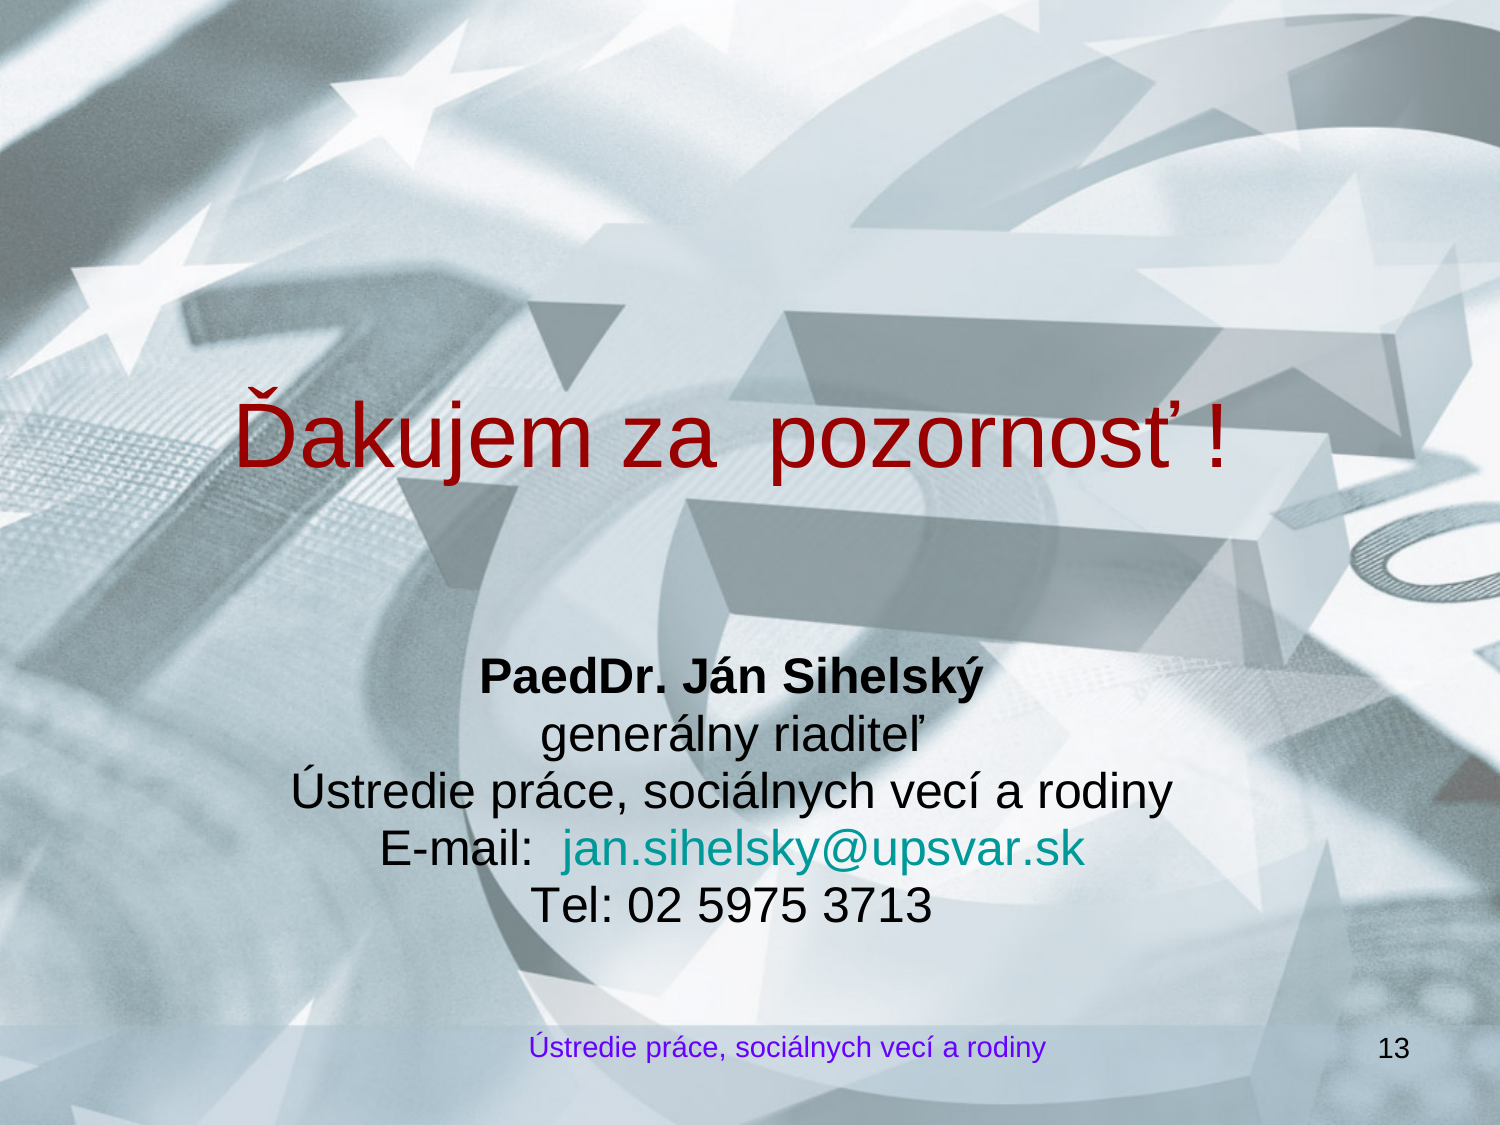

#
Ďakujem za pozornosť !
PaedDr. Ján Sihelský
generálny riaditeľ
Ústredie práce, sociálnych vecí a rodiny
E-mail: jan.sihelsky@upsvar.sk
Tel: 02 5975 3713
13